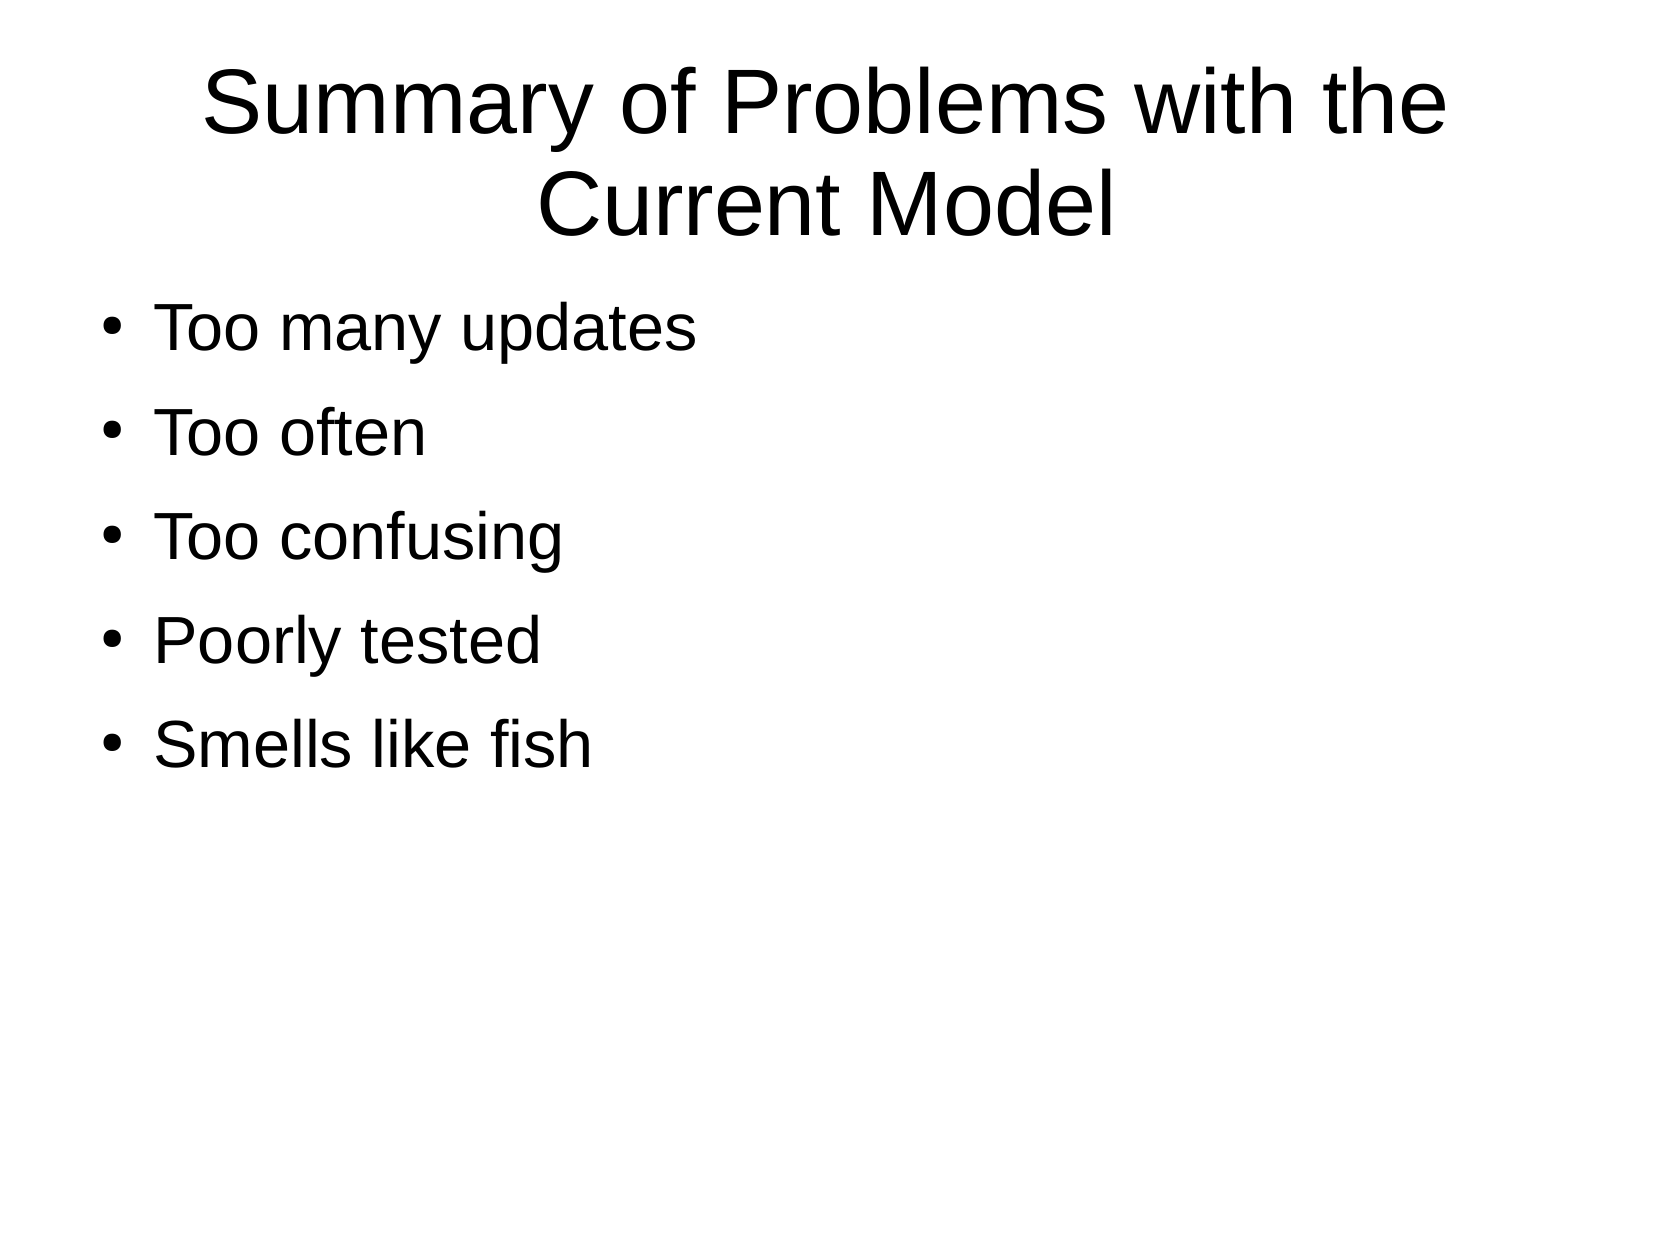

# Summary of Problems with the Current Model
Too many updates
Too often
Too confusing
Poorly tested
Smells like fish